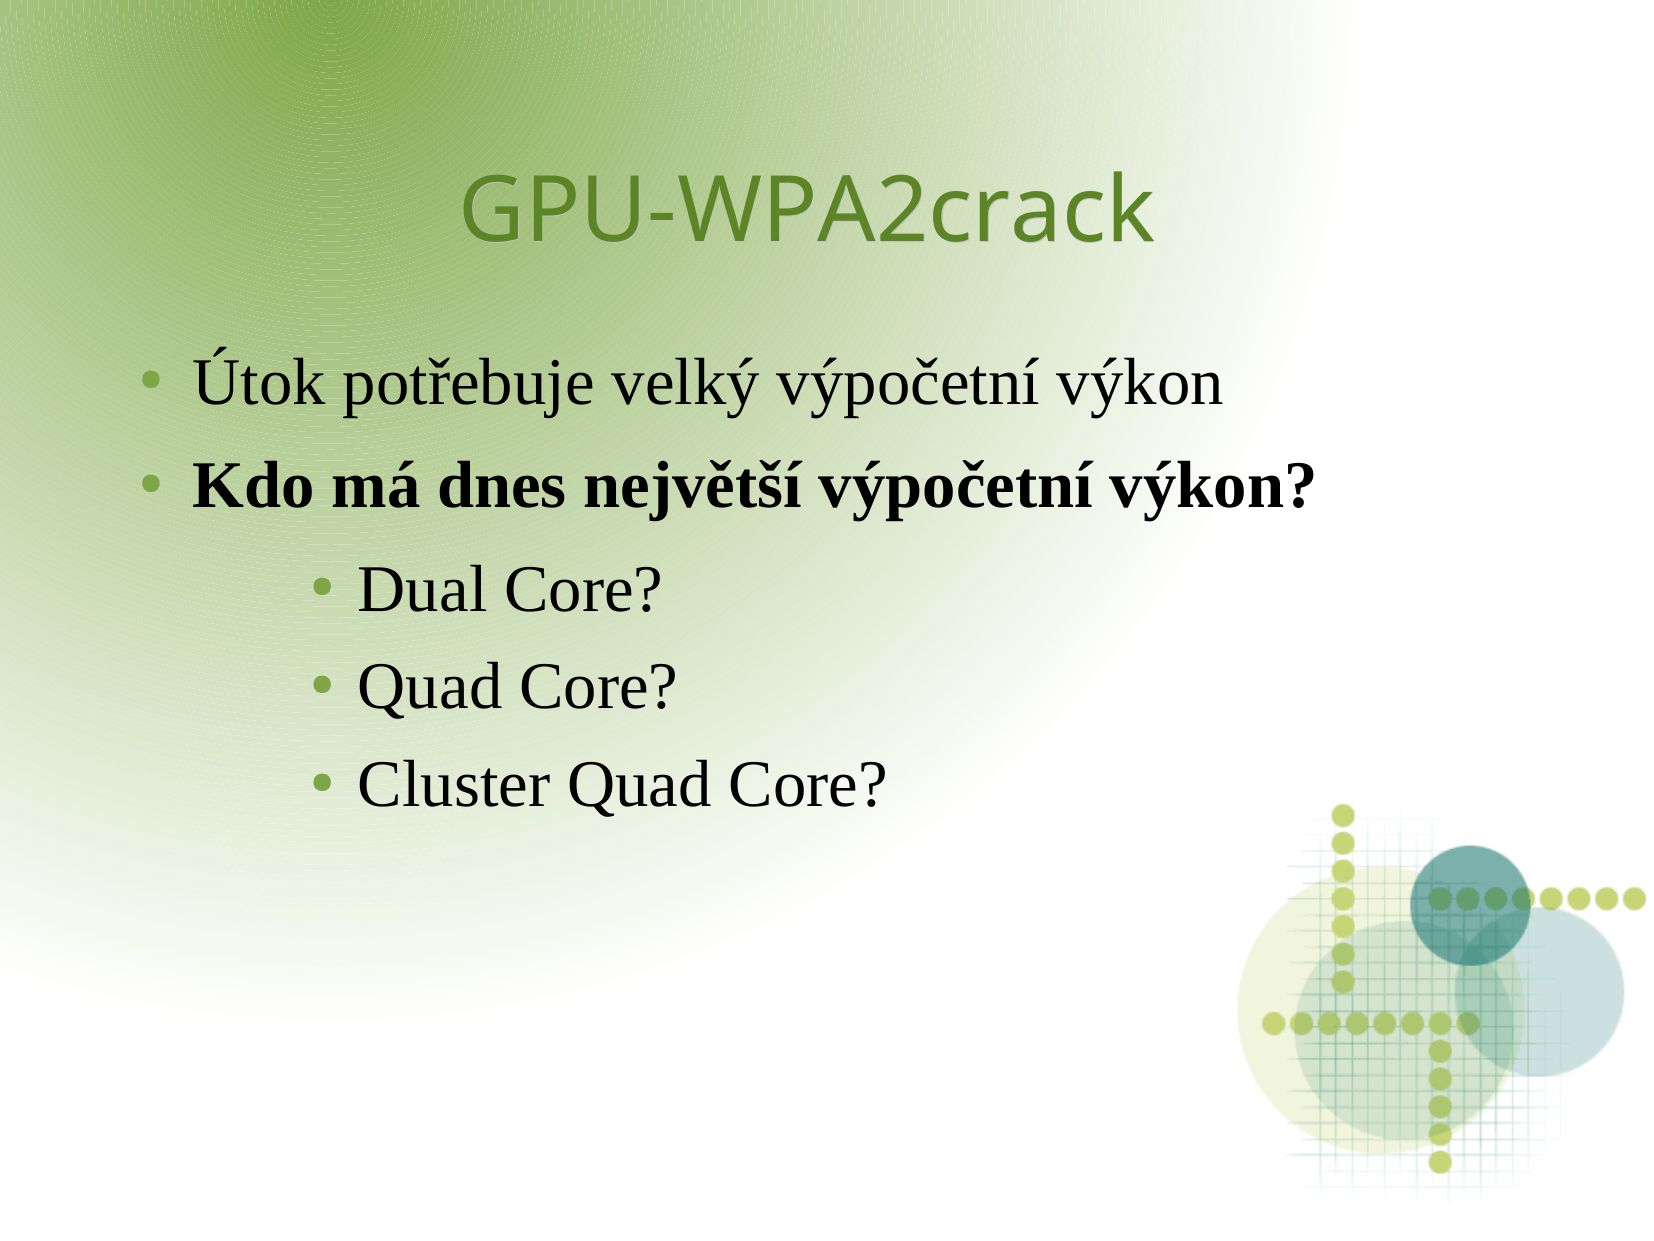

# GPU-WPA2crack
Útok potřebuje velký výpočetní výkon
Kdo má dnes největší výpočetní výkon?
Dual Core?
Quad Core?
Cluster Quad Core?